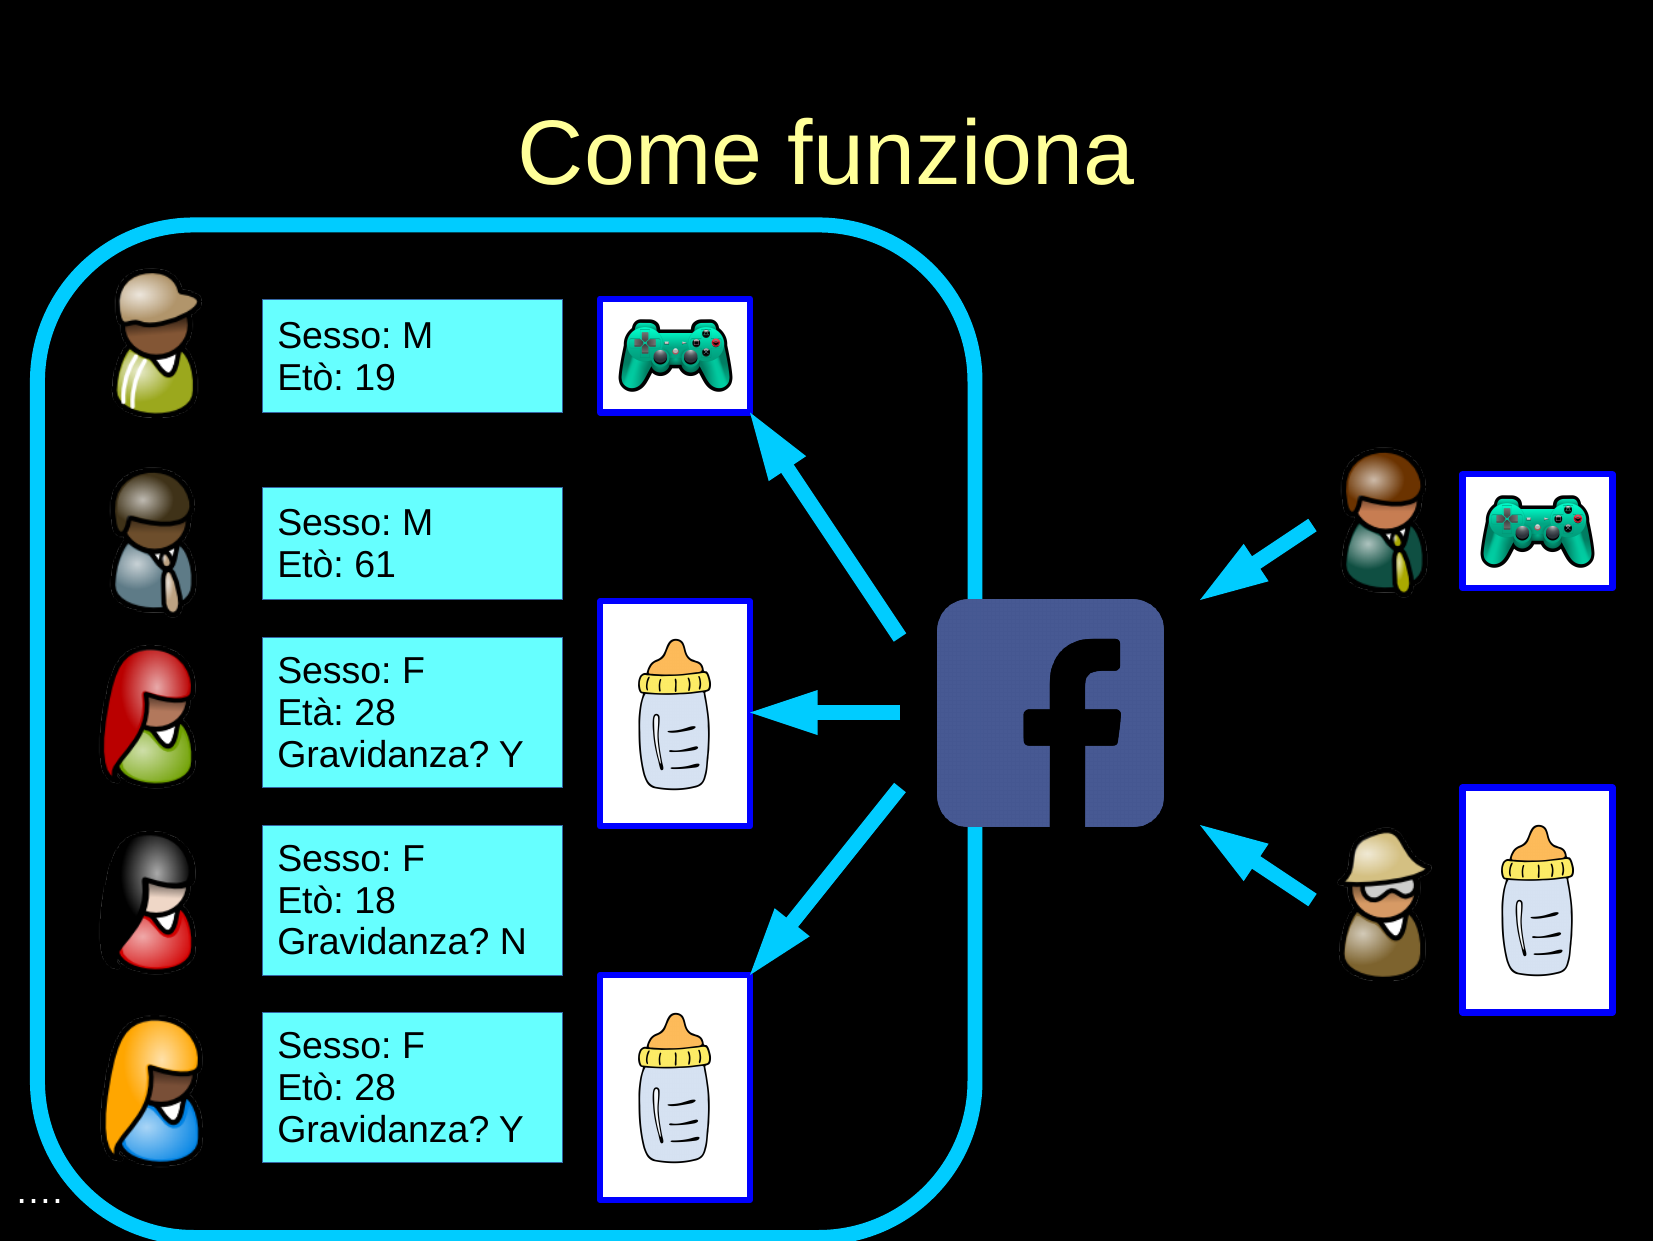

# Come funziona
Sesso: M
Etò: 19
Sesso: M
Etò: 61
Sesso: F
Età: 28
Gravidanza? Y
Sesso: F
Etò: 18
Gravidanza? N
Sesso: F
Etò: 28
Gravidanza? Y
….